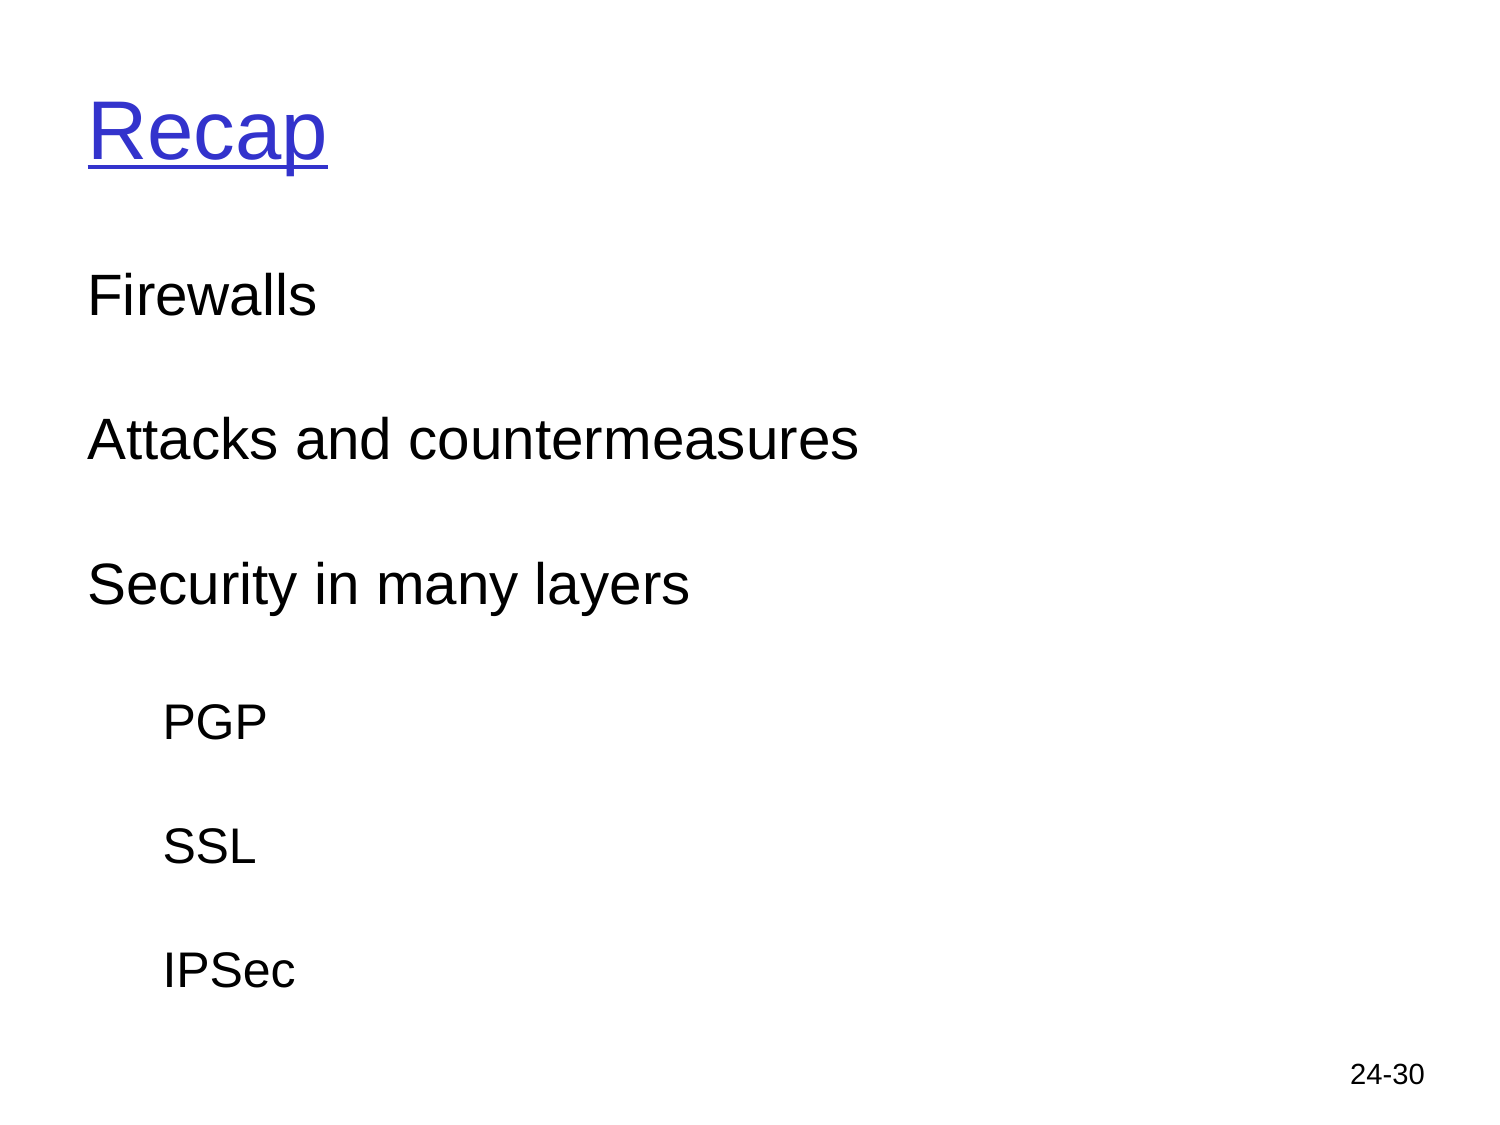

# Recap
Firewalls
Attacks and countermeasures
Security in many layers
PGP
SSL
IPSec
30